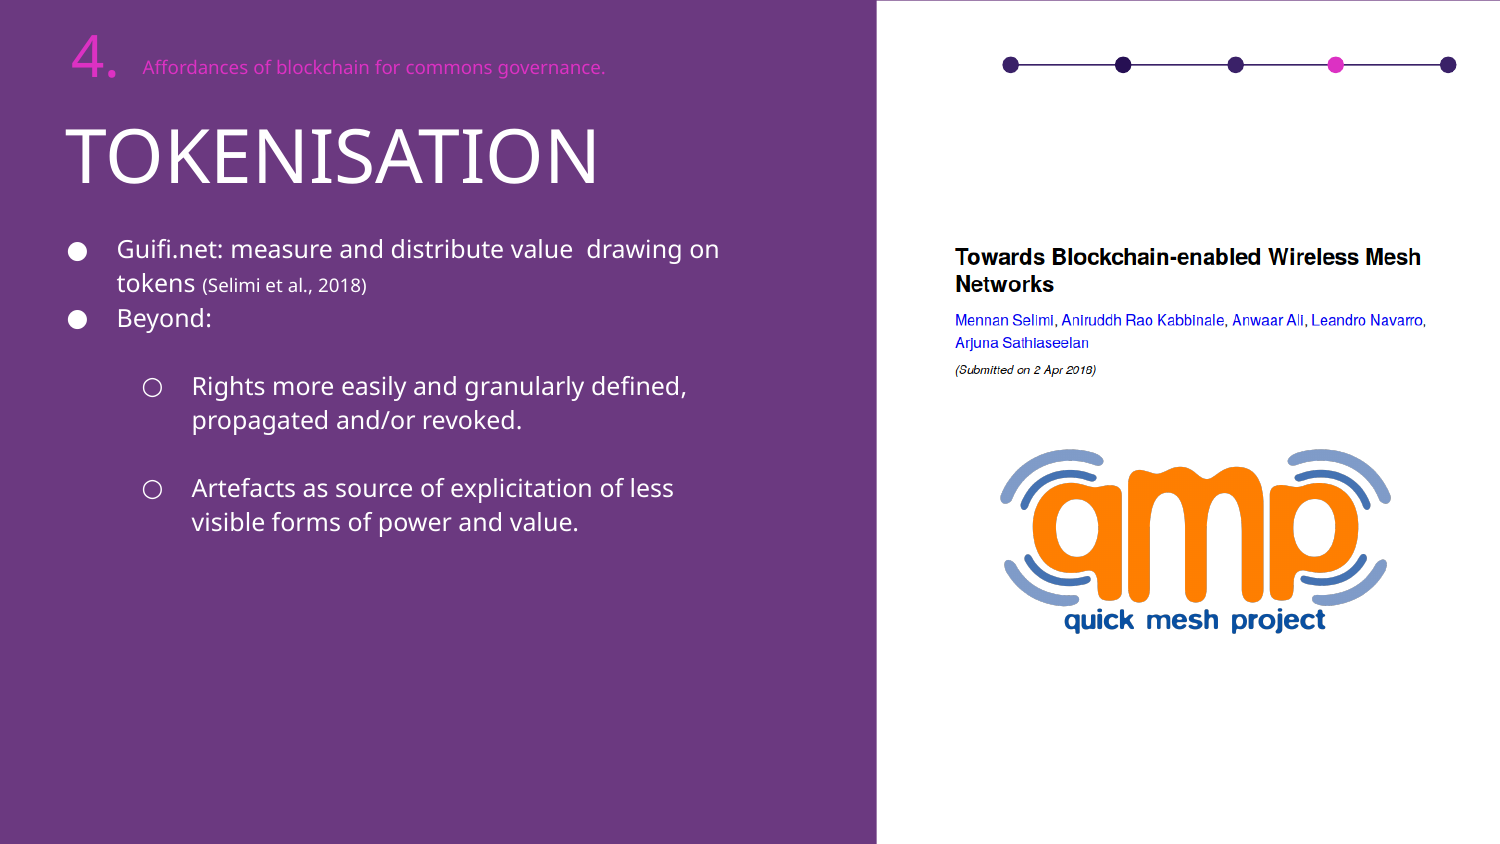

4.
Affordances of blockchain for commons governance.
TOKENISATION
# Guifi.net: measure and distribute value drawing on tokens (Selimi et al., 2018)
Beyond:
Rights more easily and granularly defined, propagated and/or revoked.
Artefacts as source of explicitation of less visible forms of power and value.